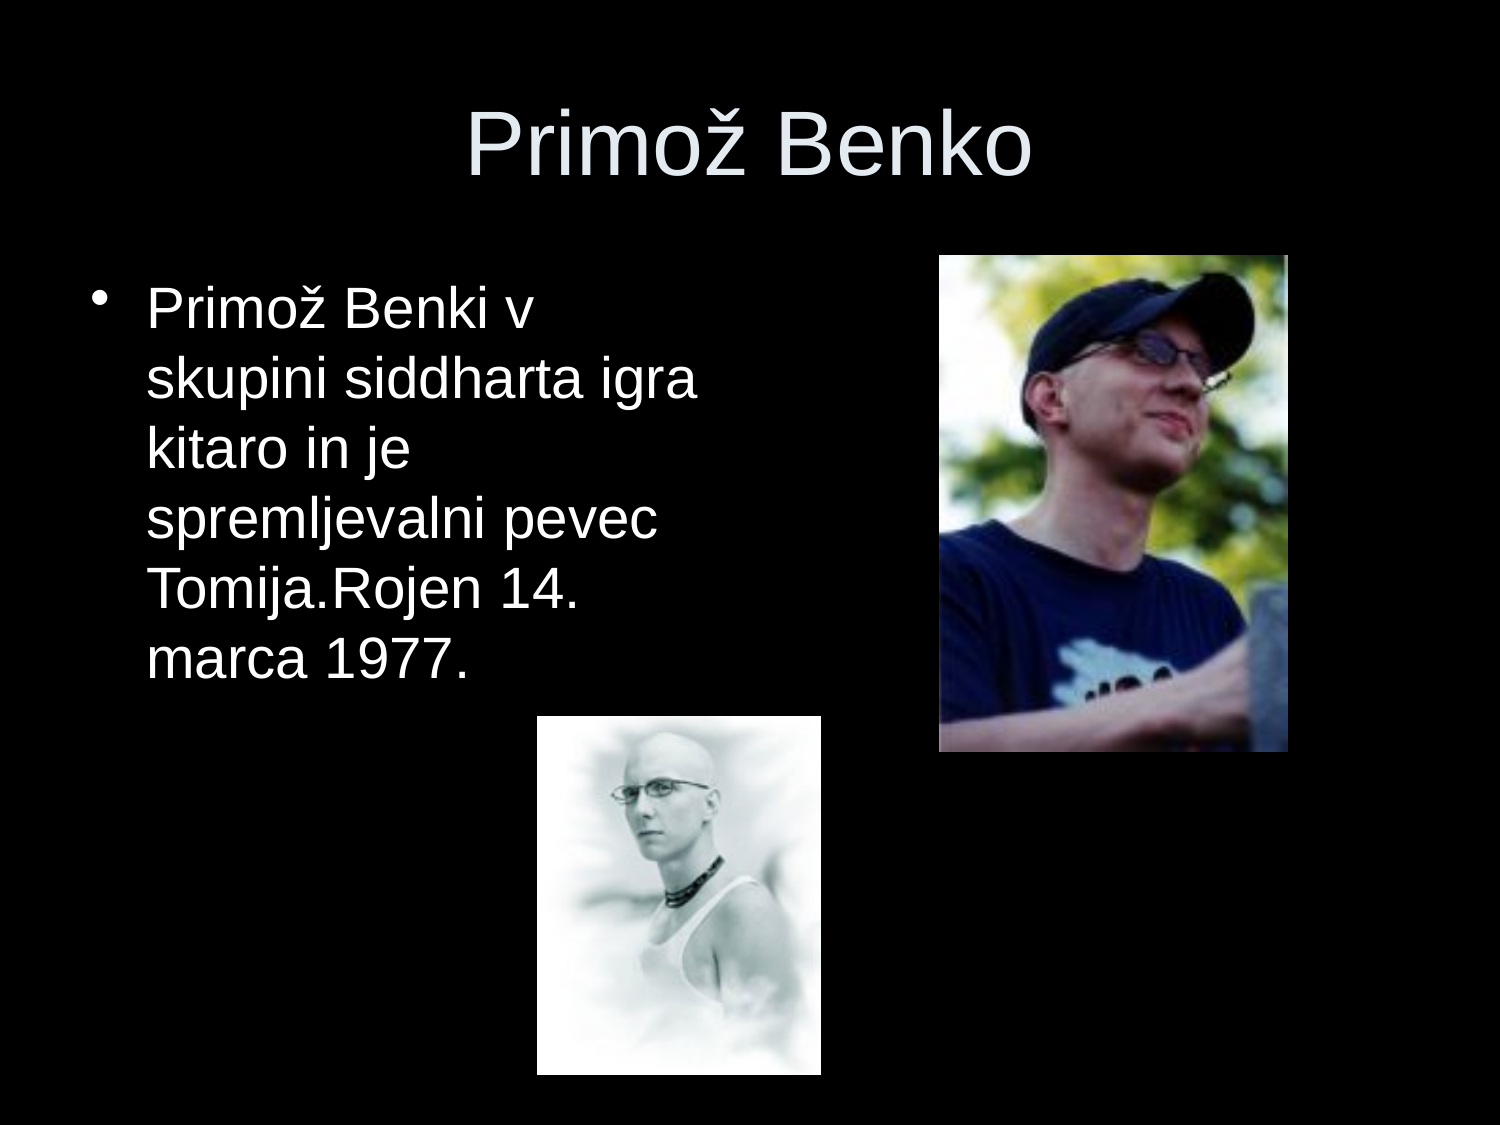

# Primož Benko
Primož Benki v skupini siddharta igra kitaro in je spremljevalni pevec Tomija.Rojen 14. marca 1977.